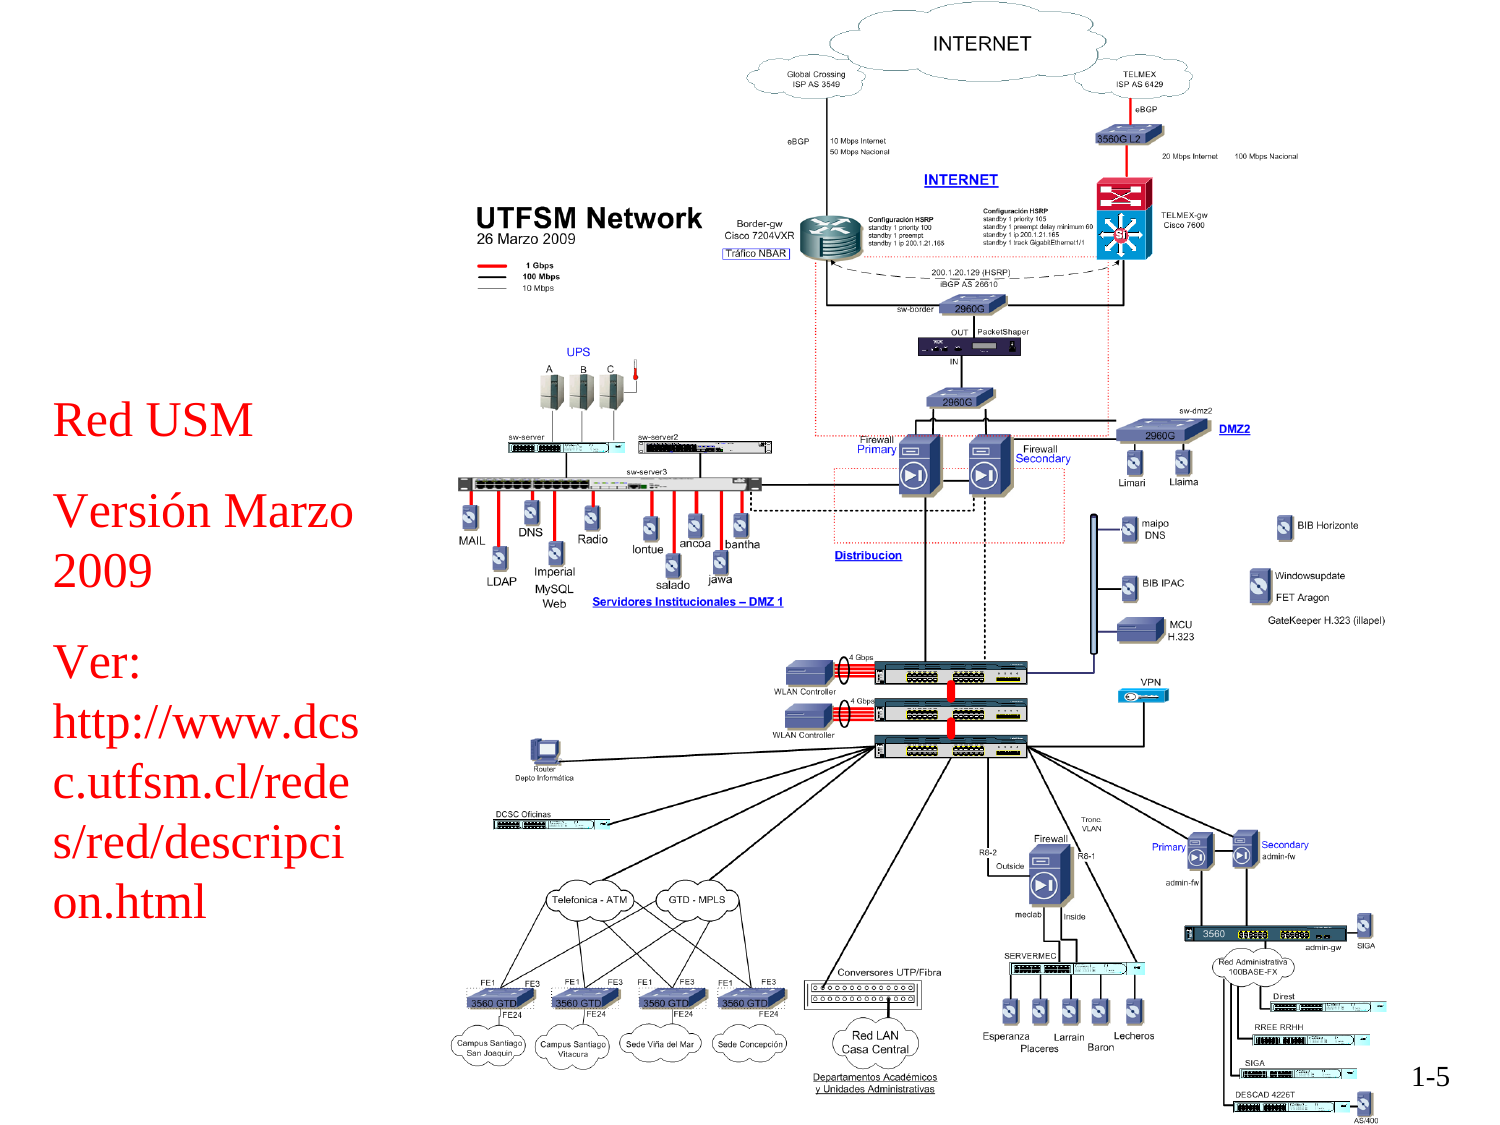

Red USM
Versión Marzo 2009
Ver: http://www.dcsc.utfsm.cl/redes/red/descripcion.html
 Introducción